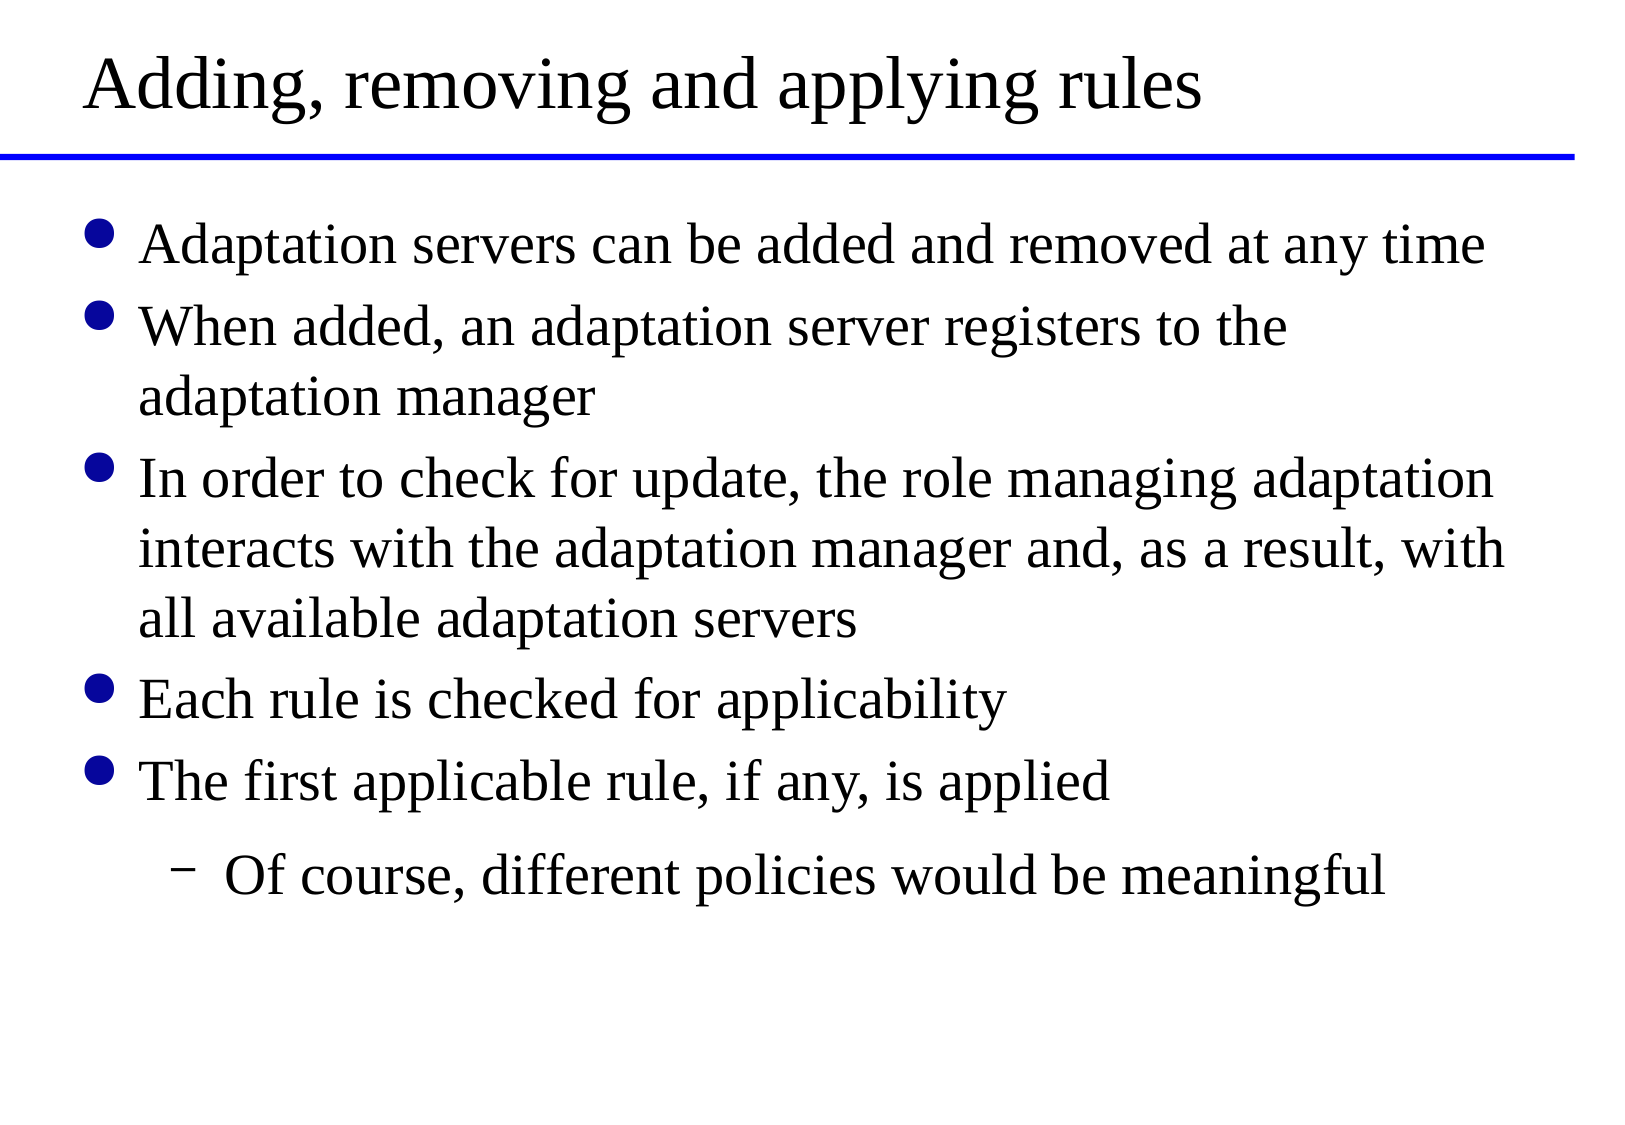

# Adding, removing and applying rules
Adaptation servers can be added and removed at any time
When added, an adaptation server registers to the adaptation manager
In order to check for update, the role managing adaptation interacts with the adaptation manager and, as a result, with all available adaptation servers
Each rule is checked for applicability
The first applicable rule, if any, is applied
Of course, different policies would be meaningful